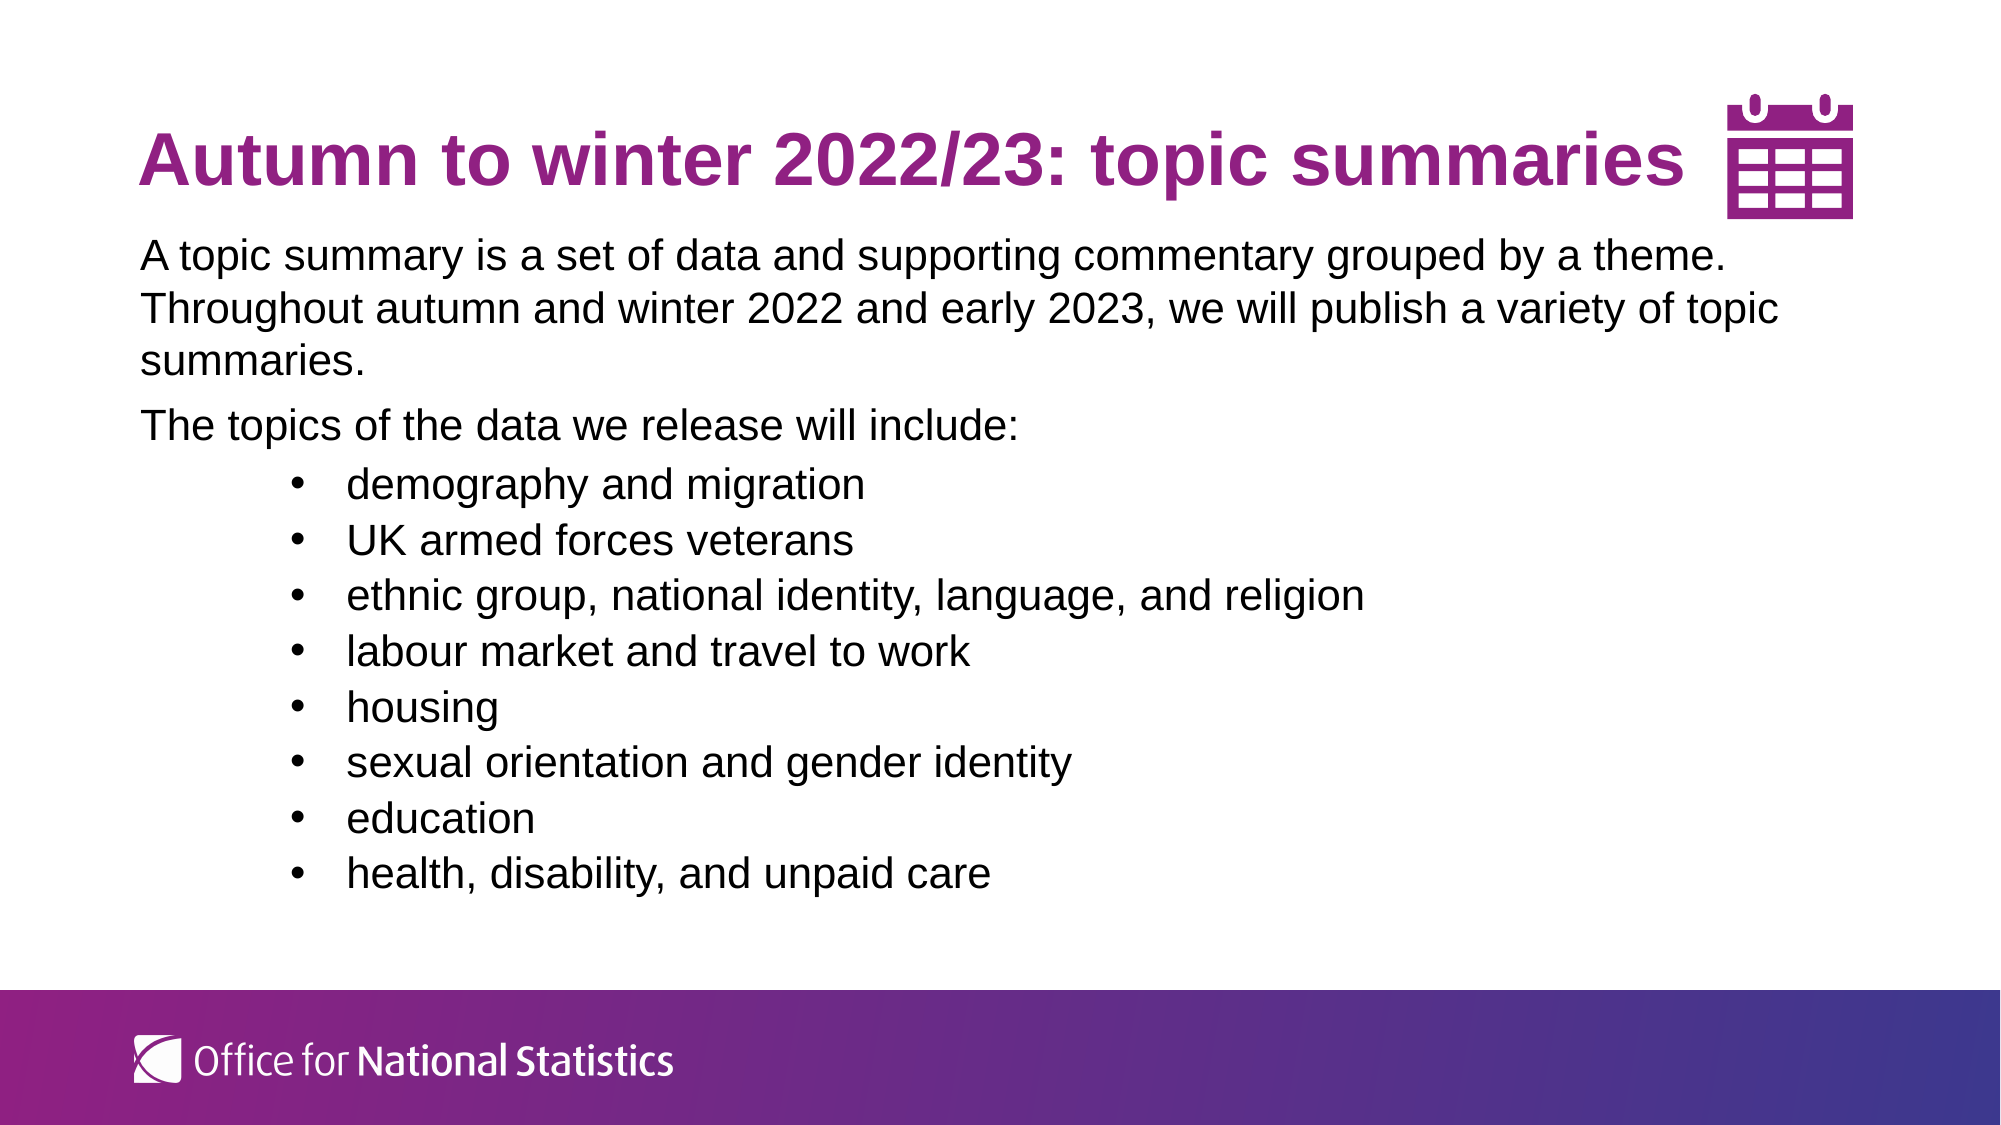

Autumn to winter 2022/23: topic summaries
# A topic summary is a set of data and supporting commentary grouped by a theme. Throughout autumn and winter 2022 and early 2023, we will publish a variety of topic summaries.
The topics of the data we release will include:
demography and migration
UK armed forces veterans
ethnic group, national identity, language, and religion
labour market and travel to work
housing
sexual orientation and gender identity
education
health, disability, and unpaid care